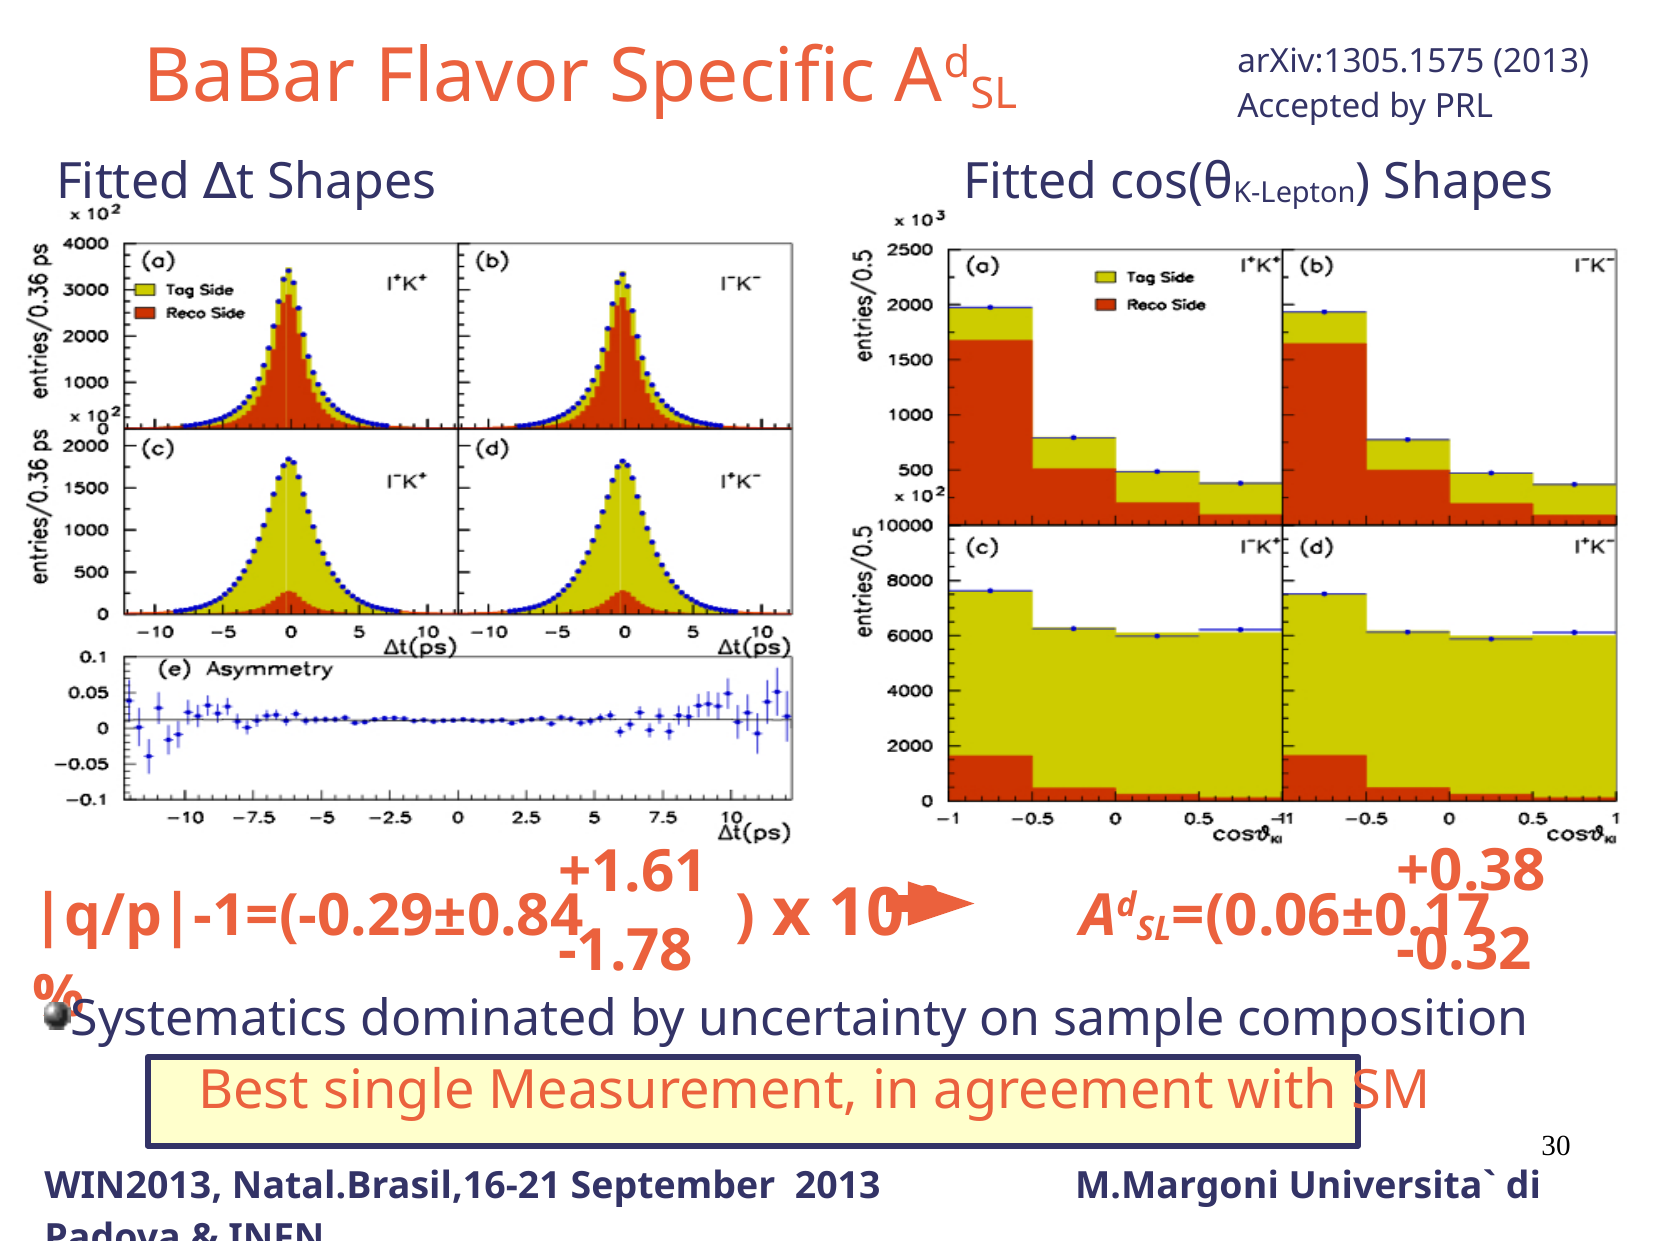

BaBar Flavor Specific AdSL
arXiv:1305.1575 (2013)
Accepted by PRL
Fitted ∆t Shapes					 Fitted cos(θK-Lepton) Shapes
+0.38
-0.32
+1.61
-1.78
|q/p|-1=(-0.29±0.84 ) x 10-3 AdSL=(0.06±0.17 )%
Systematics dominated by uncertainty on sample composition
 Best single Measurement, in agreement with SM
30
WIN2013, Natal.Brasil,16-21 September 2013 M.Margoni Universita` di Padova & INFN